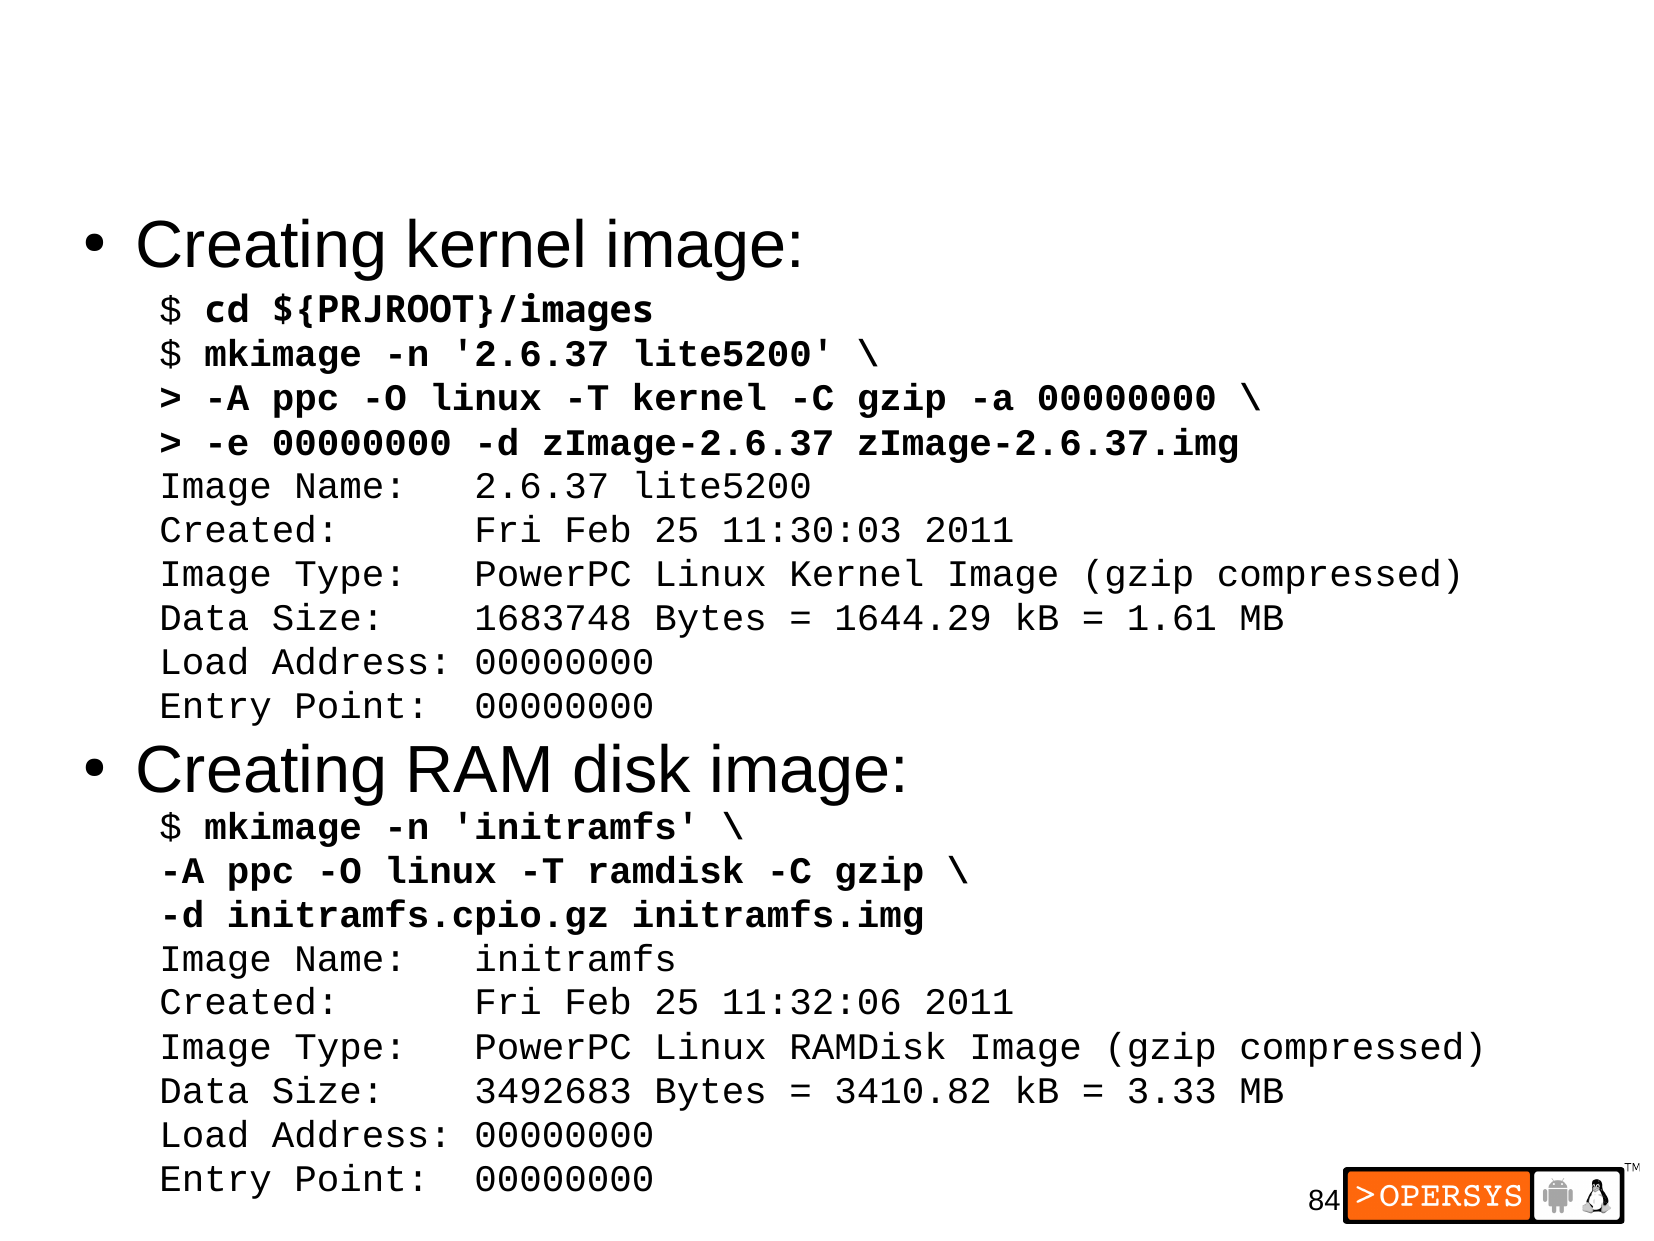

# Creating kernel image:
$ cd ${PRJROOT}/images
$ mkimage -n '2.6.37 lite5200' \
> -A ppc -O linux -T kernel -C gzip -a 00000000 \
> -e 00000000 -d zImage-2.6.37 zImage-2.6.37.img
Image Name: 2.6.37 lite5200
Created: Fri Feb 25 11:30:03 2011
Image Type: PowerPC Linux Kernel Image (gzip compressed)
Data Size: 1683748 Bytes = 1644.29 kB = 1.61 MB
Load Address: 00000000
Entry Point: 00000000
Creating RAM disk image:
$ mkimage -n 'initramfs' \
-A ppc -O linux -T ramdisk -C gzip \
-d initramfs.cpio.gz initramfs.img
Image Name: initramfs
Created: Fri Feb 25 11:32:06 2011
Image Type: PowerPC Linux RAMDisk Image (gzip compressed)
Data Size: 3492683 Bytes = 3410.82 kB = 3.33 MB
Load Address: 00000000
Entry Point: 00000000